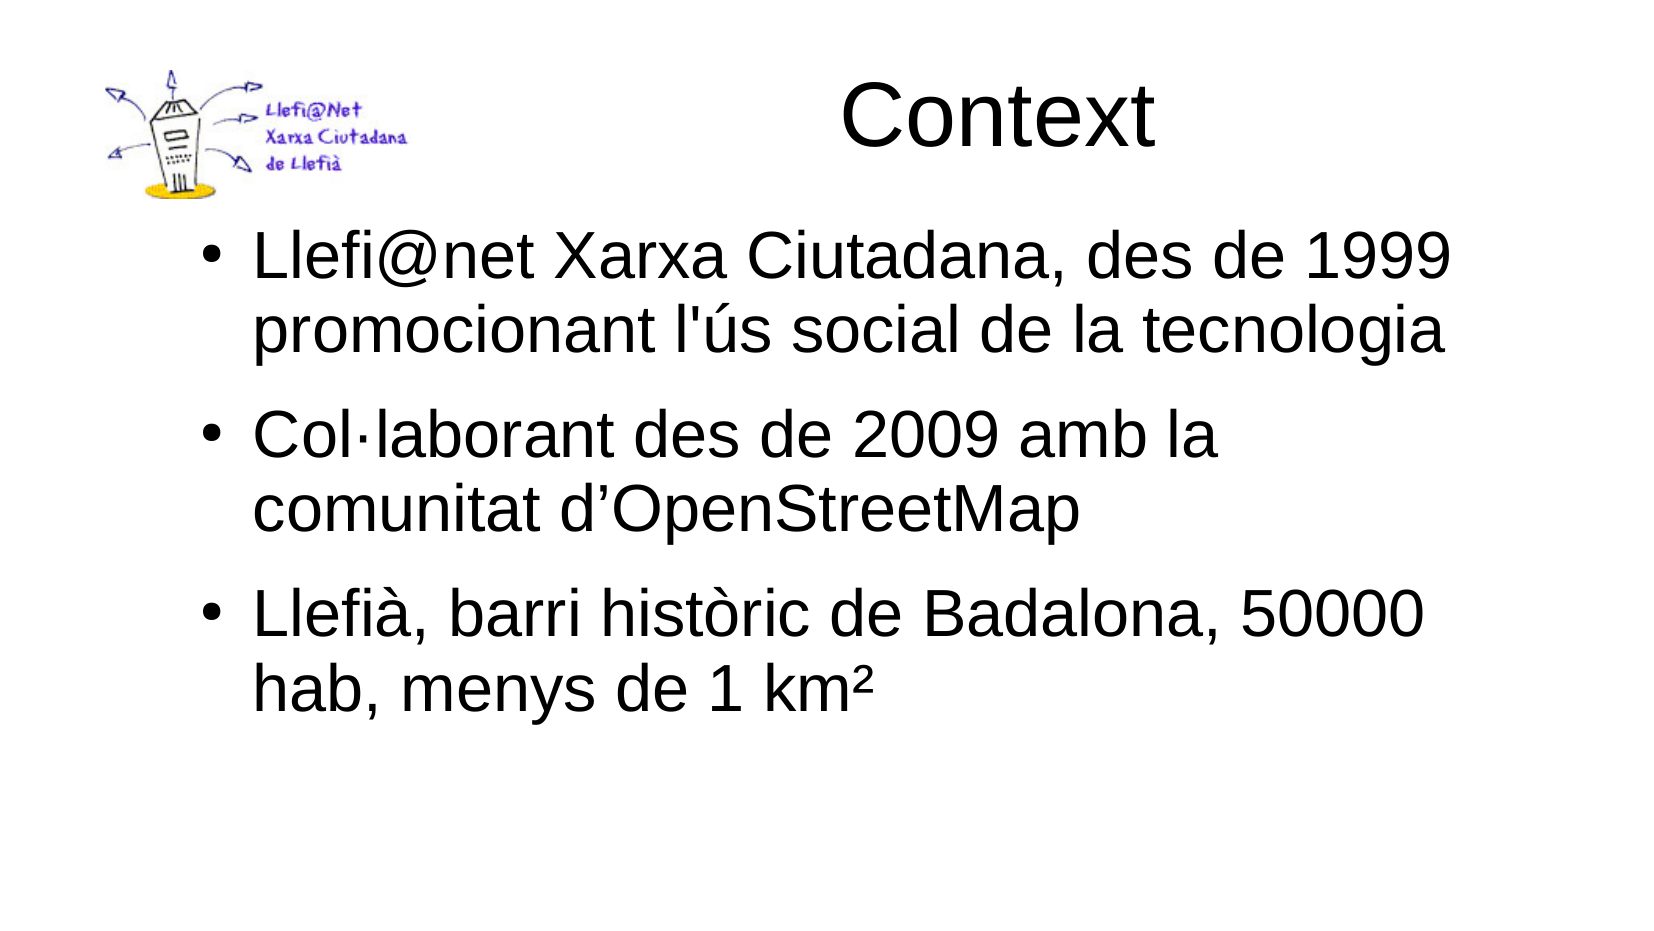

Context
# Llefi@net Xarxa Ciutadana, des de 1999 promocionant l'ús social de la tecnologia
Col·laborant des de 2009 amb la comunitat d’OpenStreetMap
Llefià, barri històric de Badalona, 50000 hab, menys de 1 km²